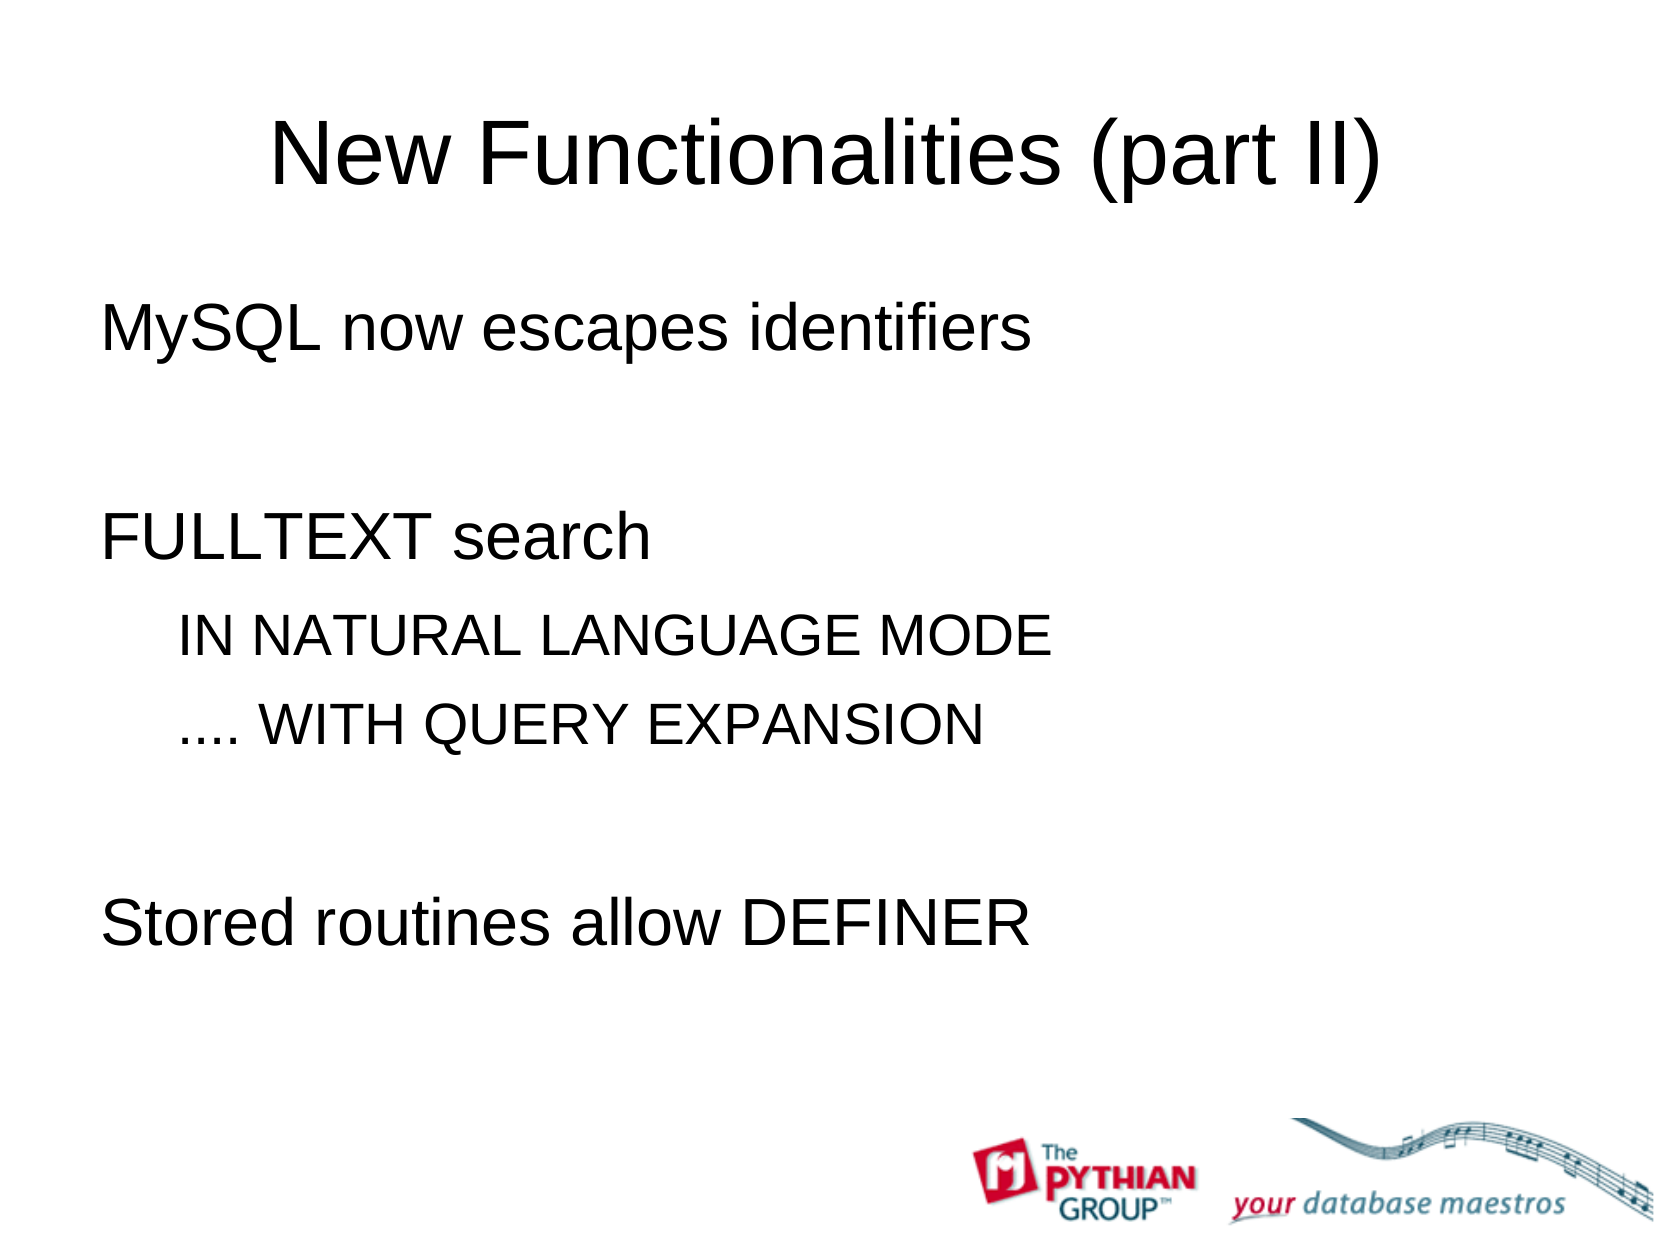

# New Functionalities (part II)
MySQL now escapes identifiers
FULLTEXT search
IN NATURAL LANGUAGE MODE
.... WITH QUERY EXPANSION
Stored routines allow DEFINER